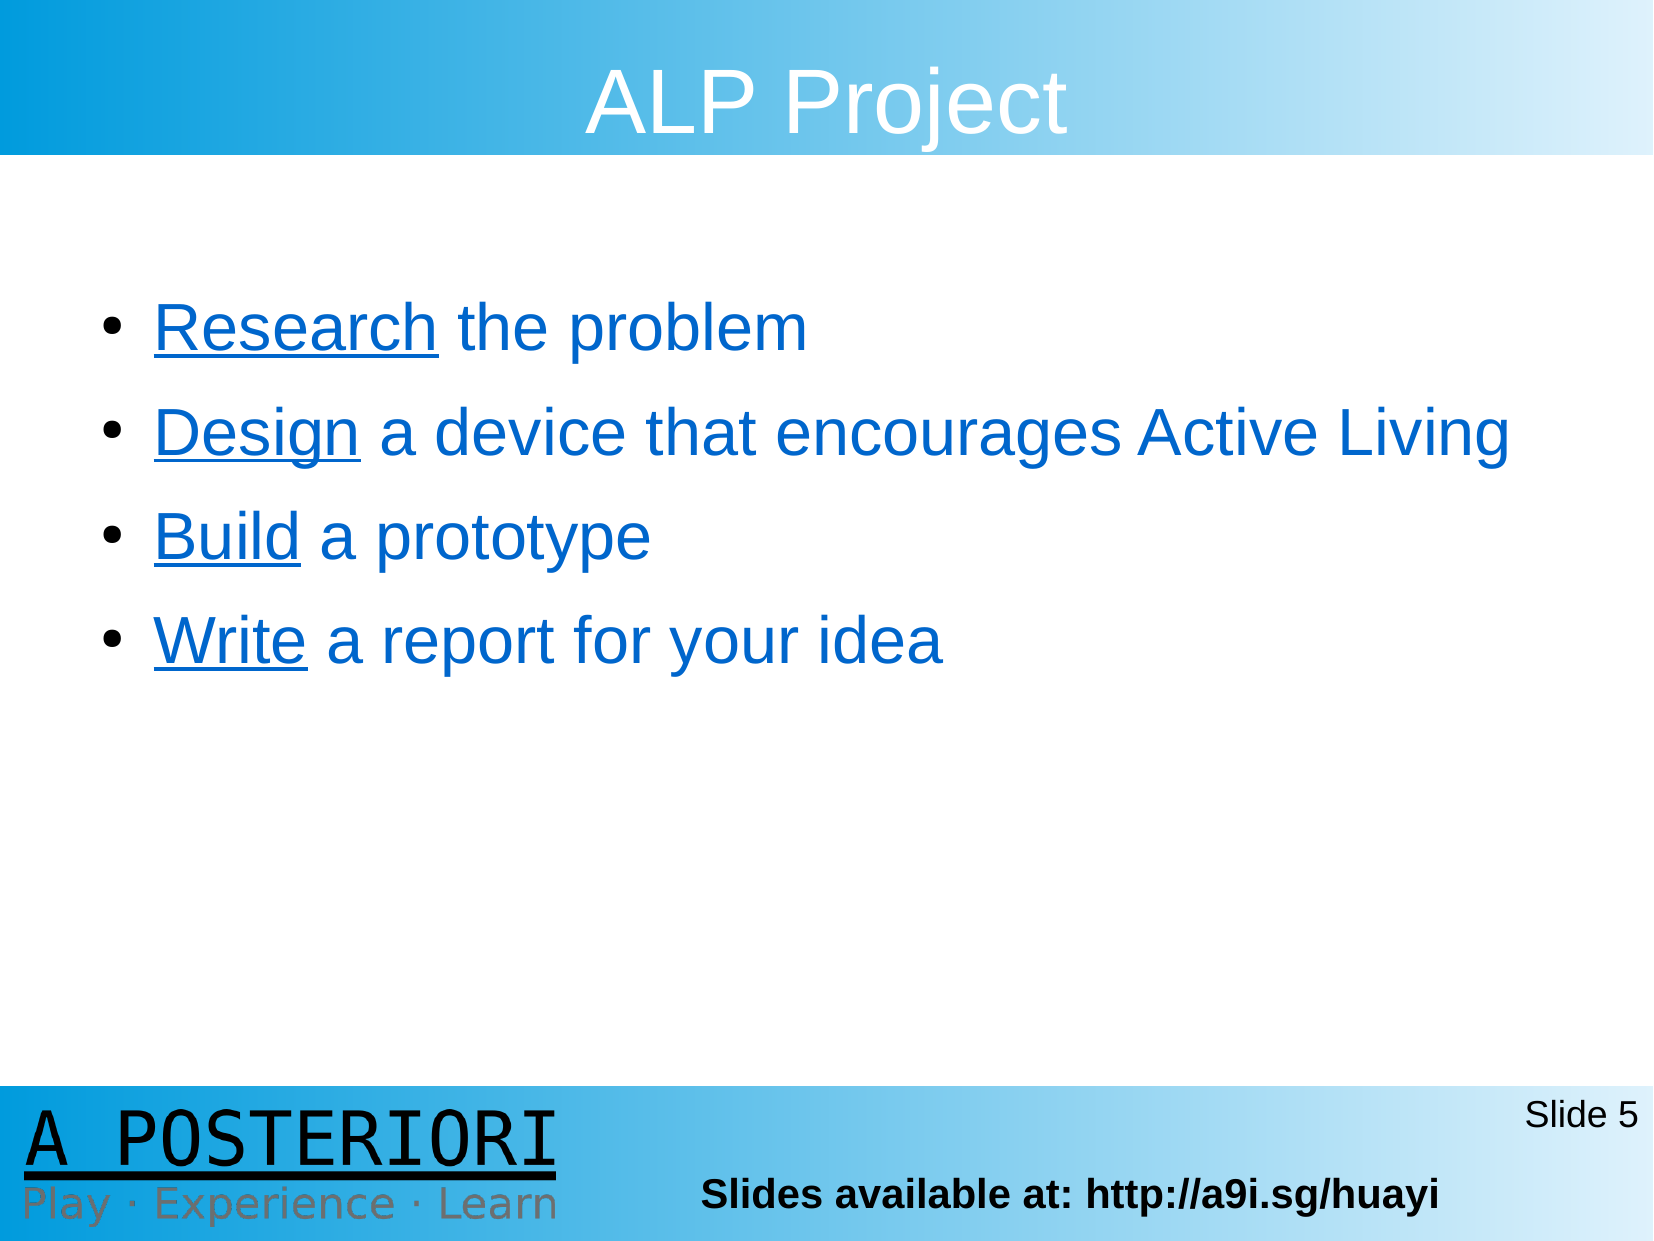

# ALP Project
Research the problem
Design a device that encourages Active Living
Build a prototype
Write a report for your idea